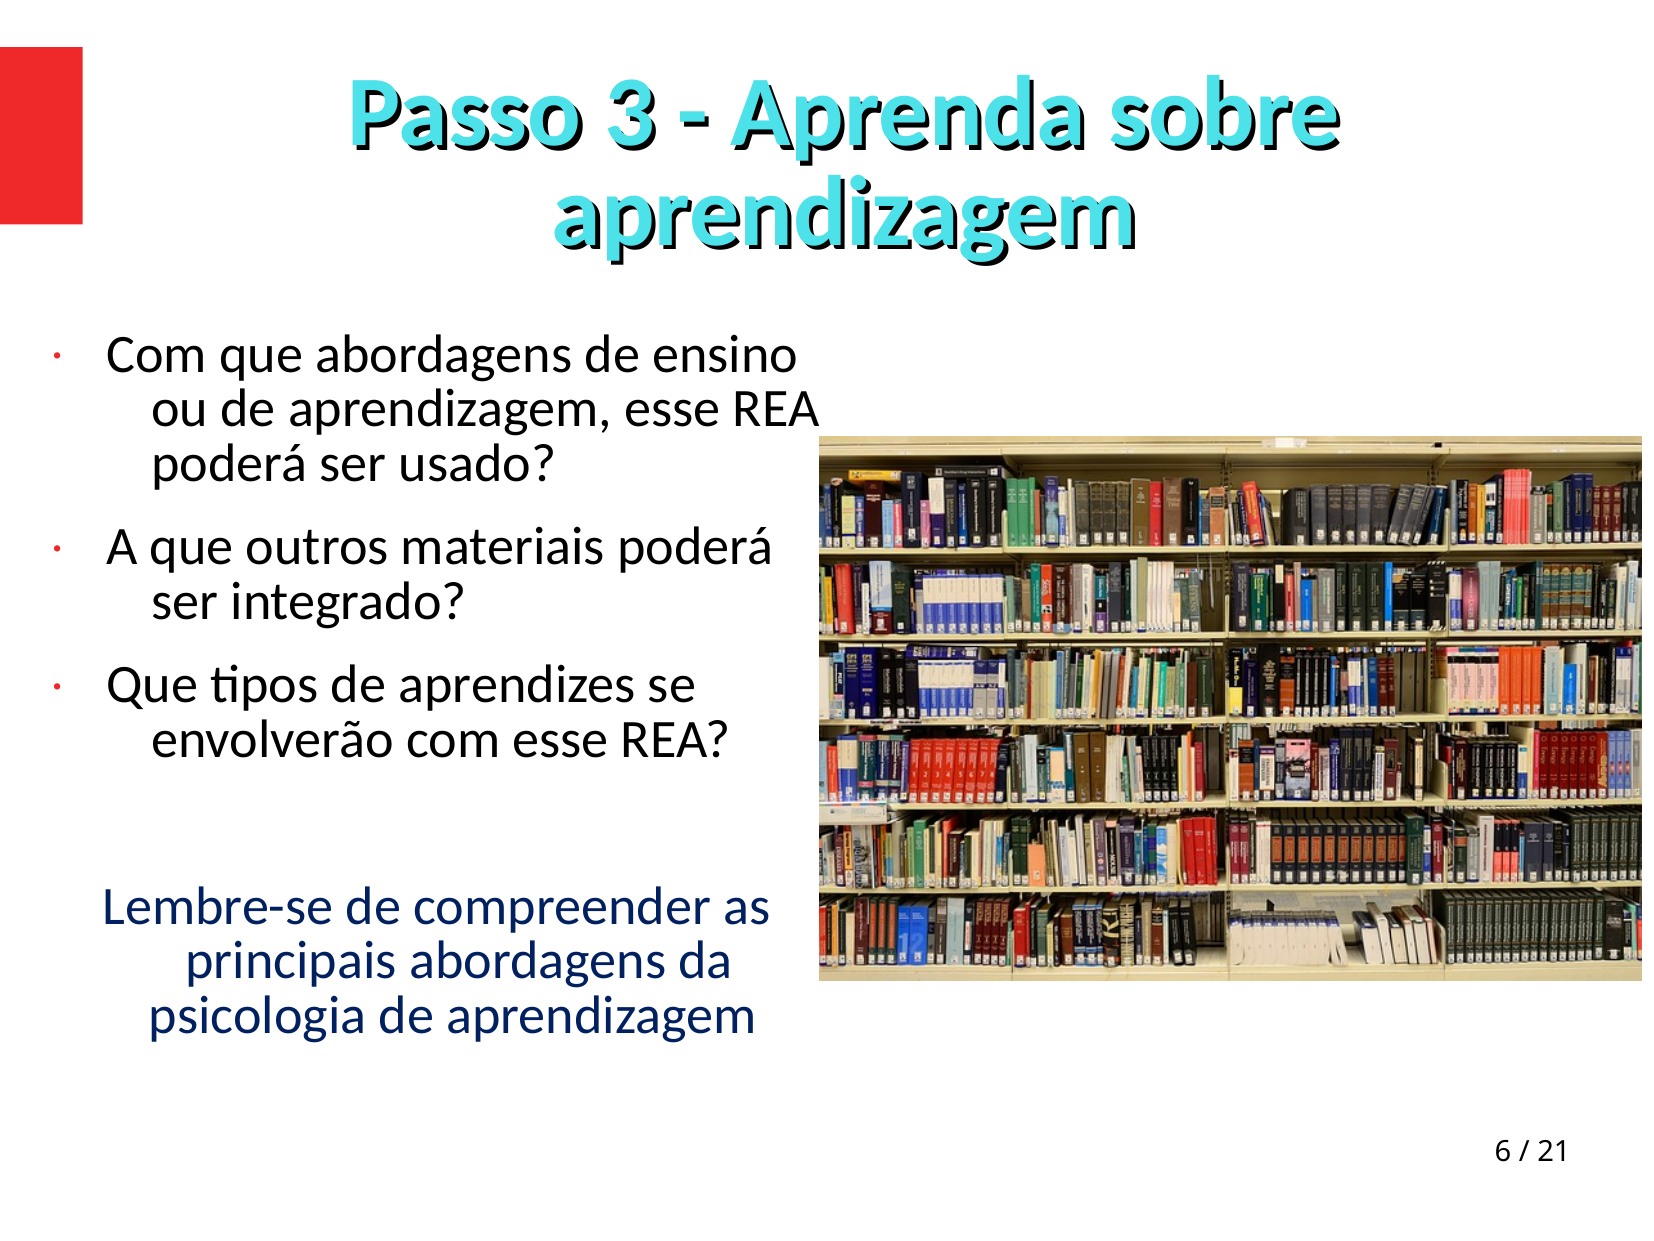

# Passo 3 - Aprenda sobre aprendizagem
Com que abordagens de ensino ou de aprendizagem, esse REA poderá ser usado?
A que outros materiais poderá ser integrado?
Que tipos de aprendizes se envolverão com esse REA?
Lembre-se de compreender as principais abordagens da psicologia de aprendizagem
6